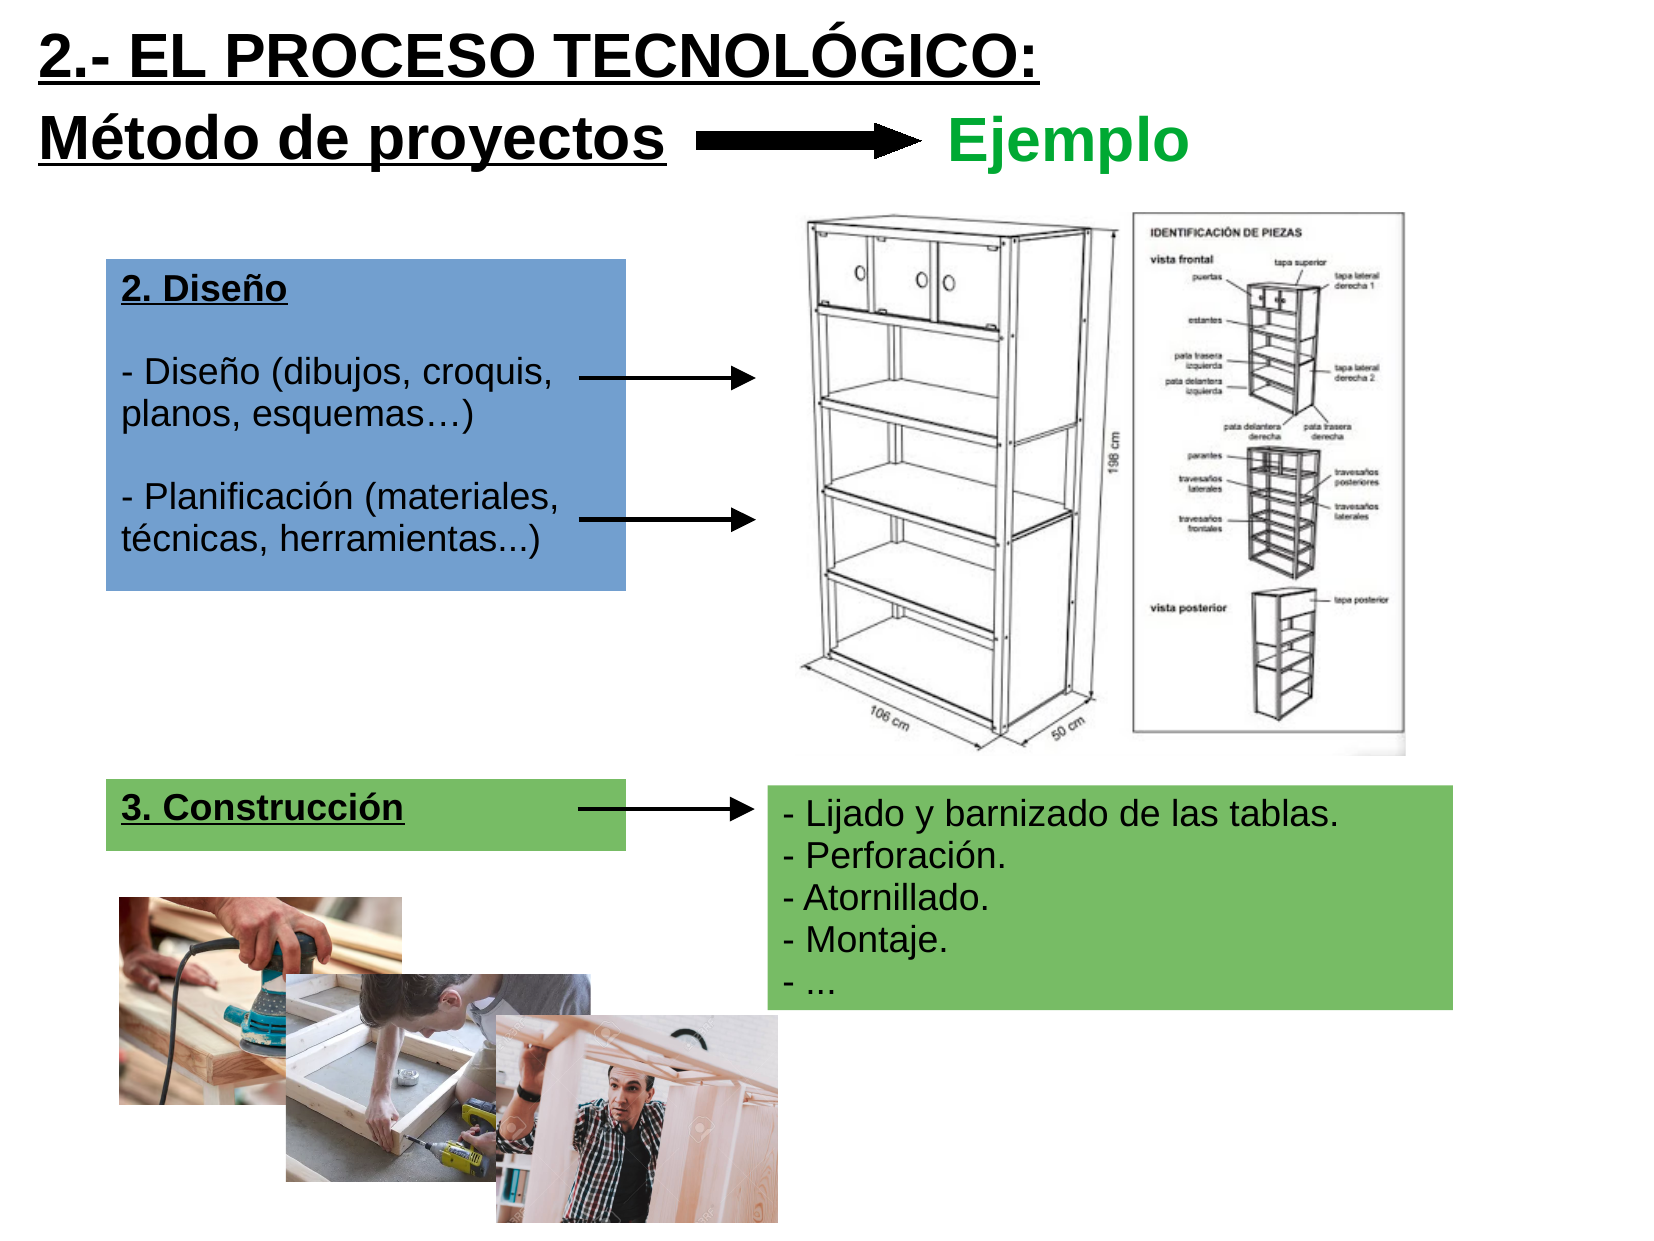

2.- EL PROCESO TECNOLÓGICO:
Método de proyectos
Ejemplo
2. Diseño
- Diseño (dibujos, croquis, planos, esquemas…)
- Planificación (materiales, técnicas, herramientas...)
3. Construcción
- Lijado y barnizado de las tablas.
- Perforación.
- Atornillado.
- Montaje.
- ...